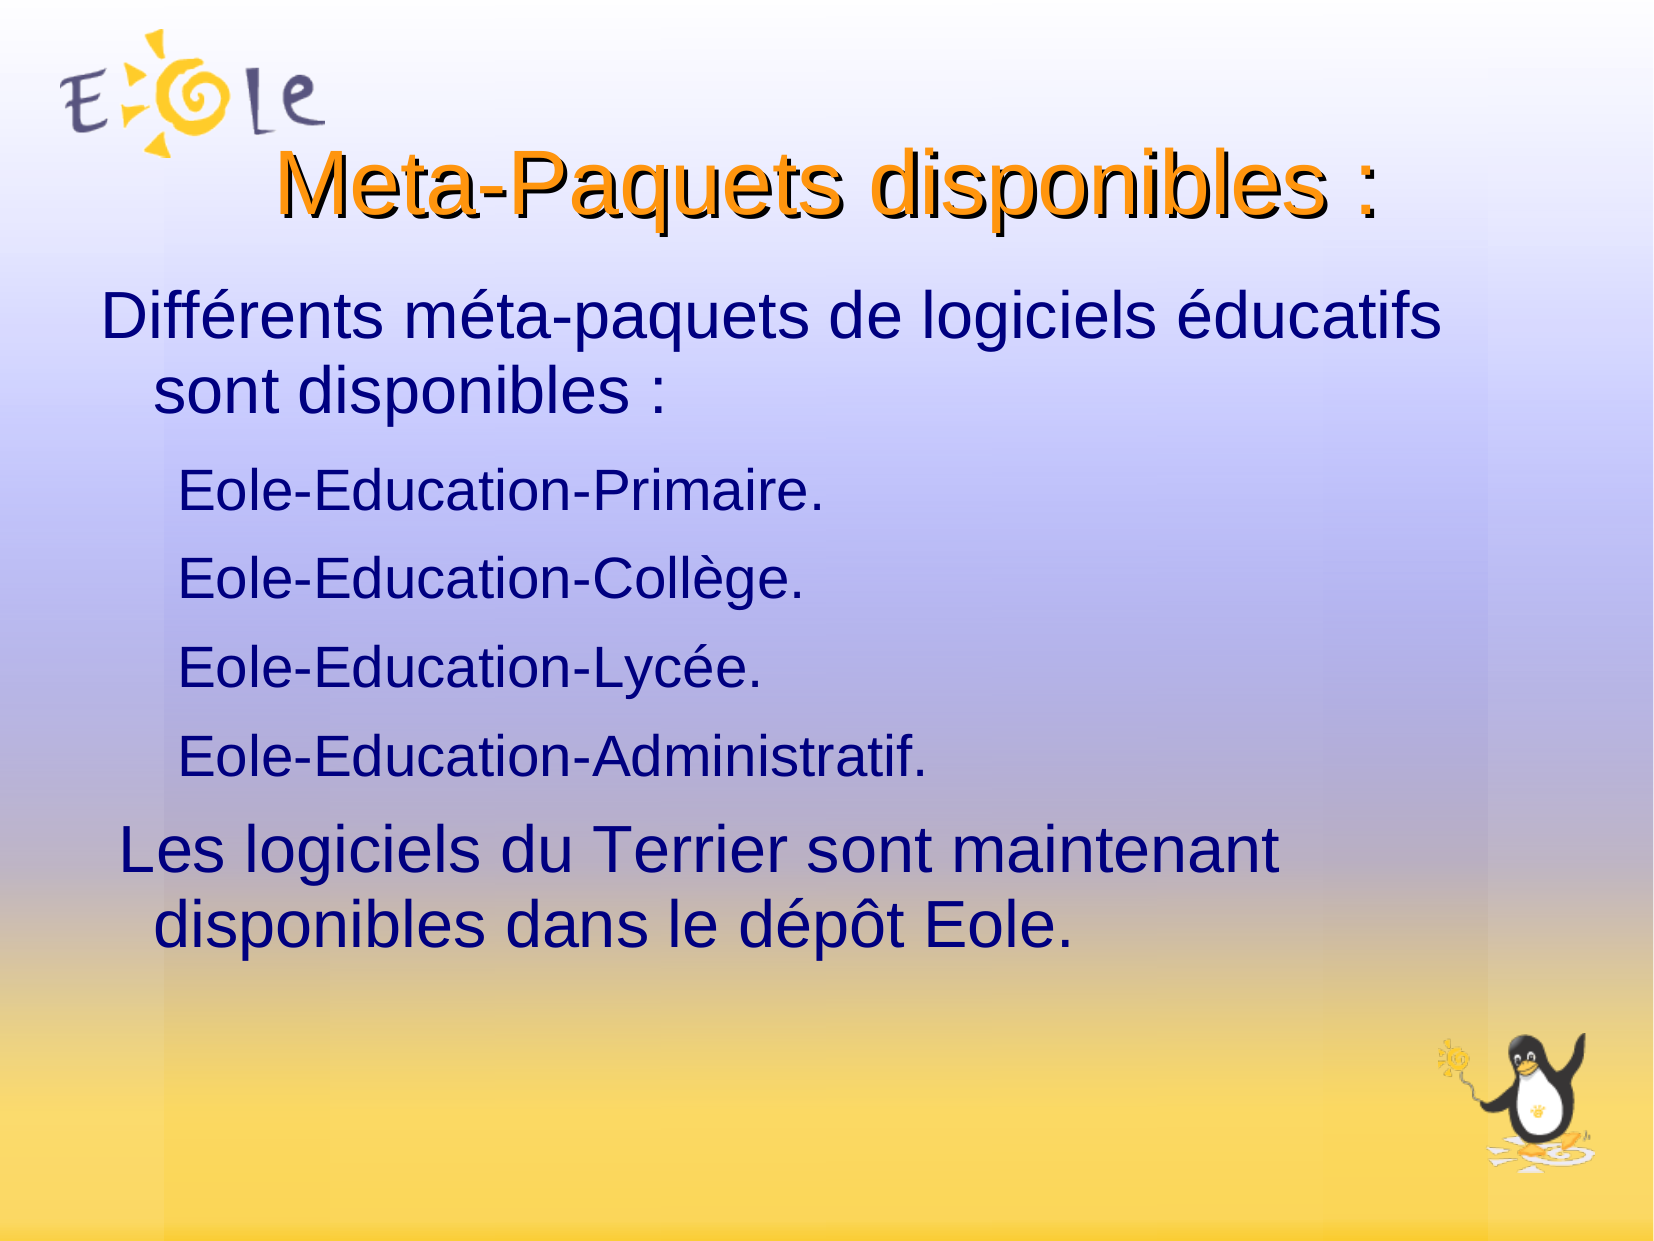

# Meta-Paquets disponibles :
Différents méta-paquets de logiciels éducatifs sont disponibles :
Eole-Education-Primaire.
Eole-Education-Collège.
Eole-Education-Lycée.
Eole-Education-Administratif.
 Les logiciels du Terrier sont maintenant disponibles dans le dépôt Eole.